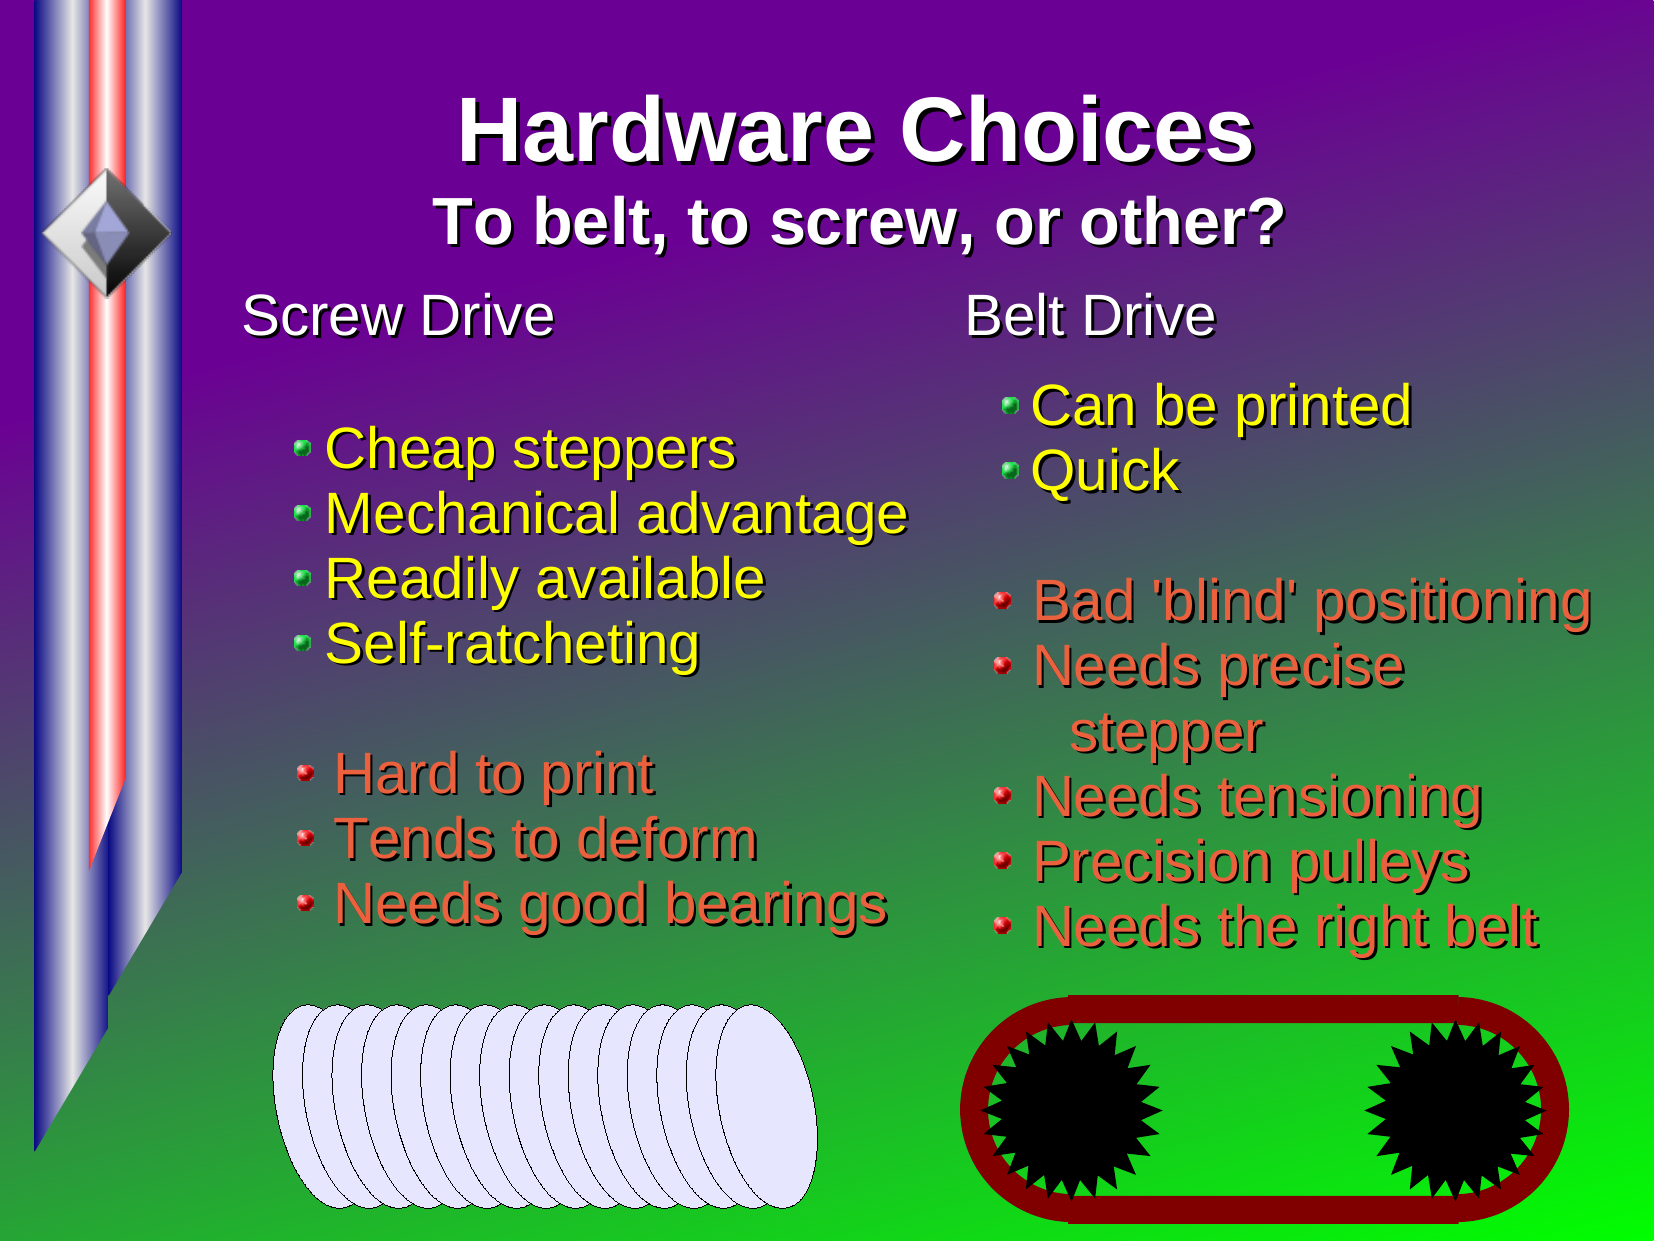

# Hardware Choices
To belt, to screw, or other?
Screw Drive						Belt Drive
Can be printed
Quick
Bad 'blind' positioning
Needs precise stepper
Needs tensioning
Precision pulleys
Needs the right belt
Cheap steppers
Mechanical advantage
Readily available
Self-ratcheting
Hard to print
Tends to deform
Needs good bearings